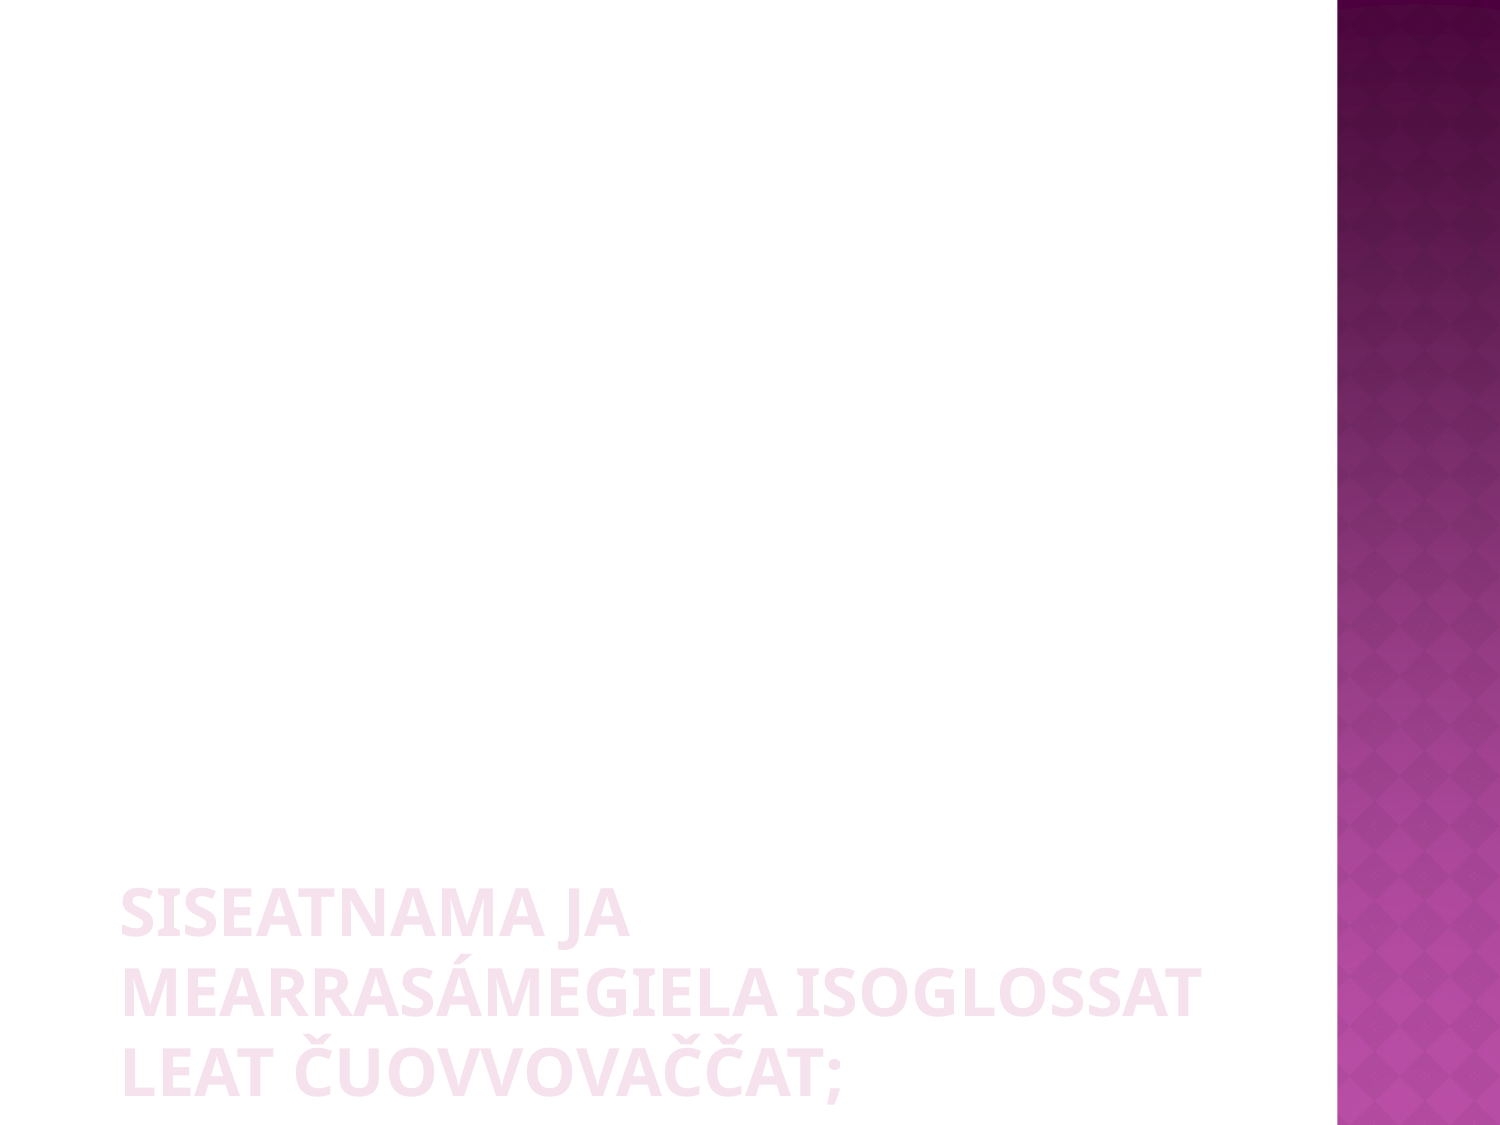

# Siseatnama ja mearrasámegiela isoglossat leat čuovvovaččat; dn  nn bm  mm dnj nnj ktvt b  v Čállingielas 	siseatnama dadjanmálle	 mearrasámi dadjanmálle eadni		«eadni»			«eanni, jienne, ienne» biebmu		«biebmu»			«biemmu» boadnji		«boadnji»		«boannjá» dádjut, áddjá	«dádjuht, áddjá»		«dájjut, ájjá» okta		«okta, guokte, gákti»	«ovta, guvte, gávte» rieban		«rievan»			«rievan»